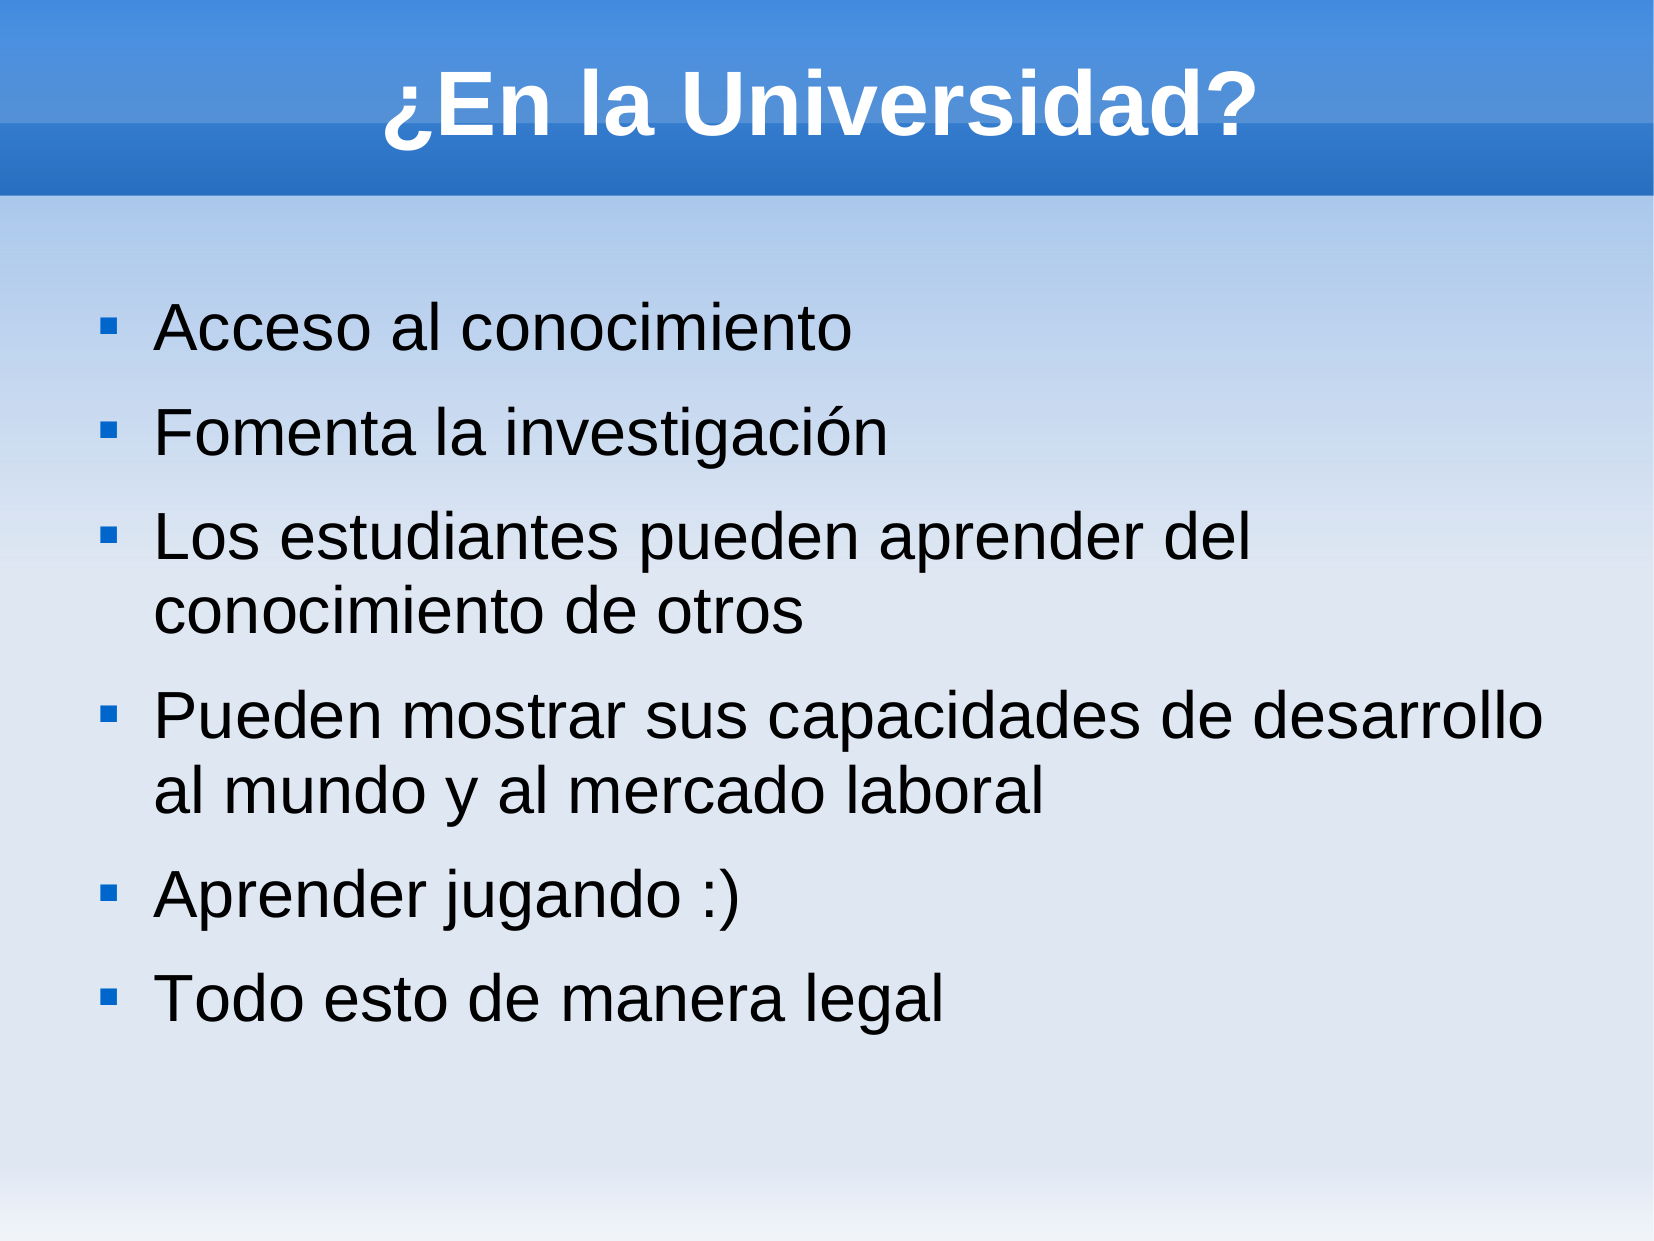

# ¿En la Universidad?
Acceso al conocimiento
Fomenta la investigación
Los estudiantes pueden aprender del conocimiento de otros
Pueden mostrar sus capacidades de desarrollo al mundo y al mercado laboral
Aprender jugando :)
Todo esto de manera legal